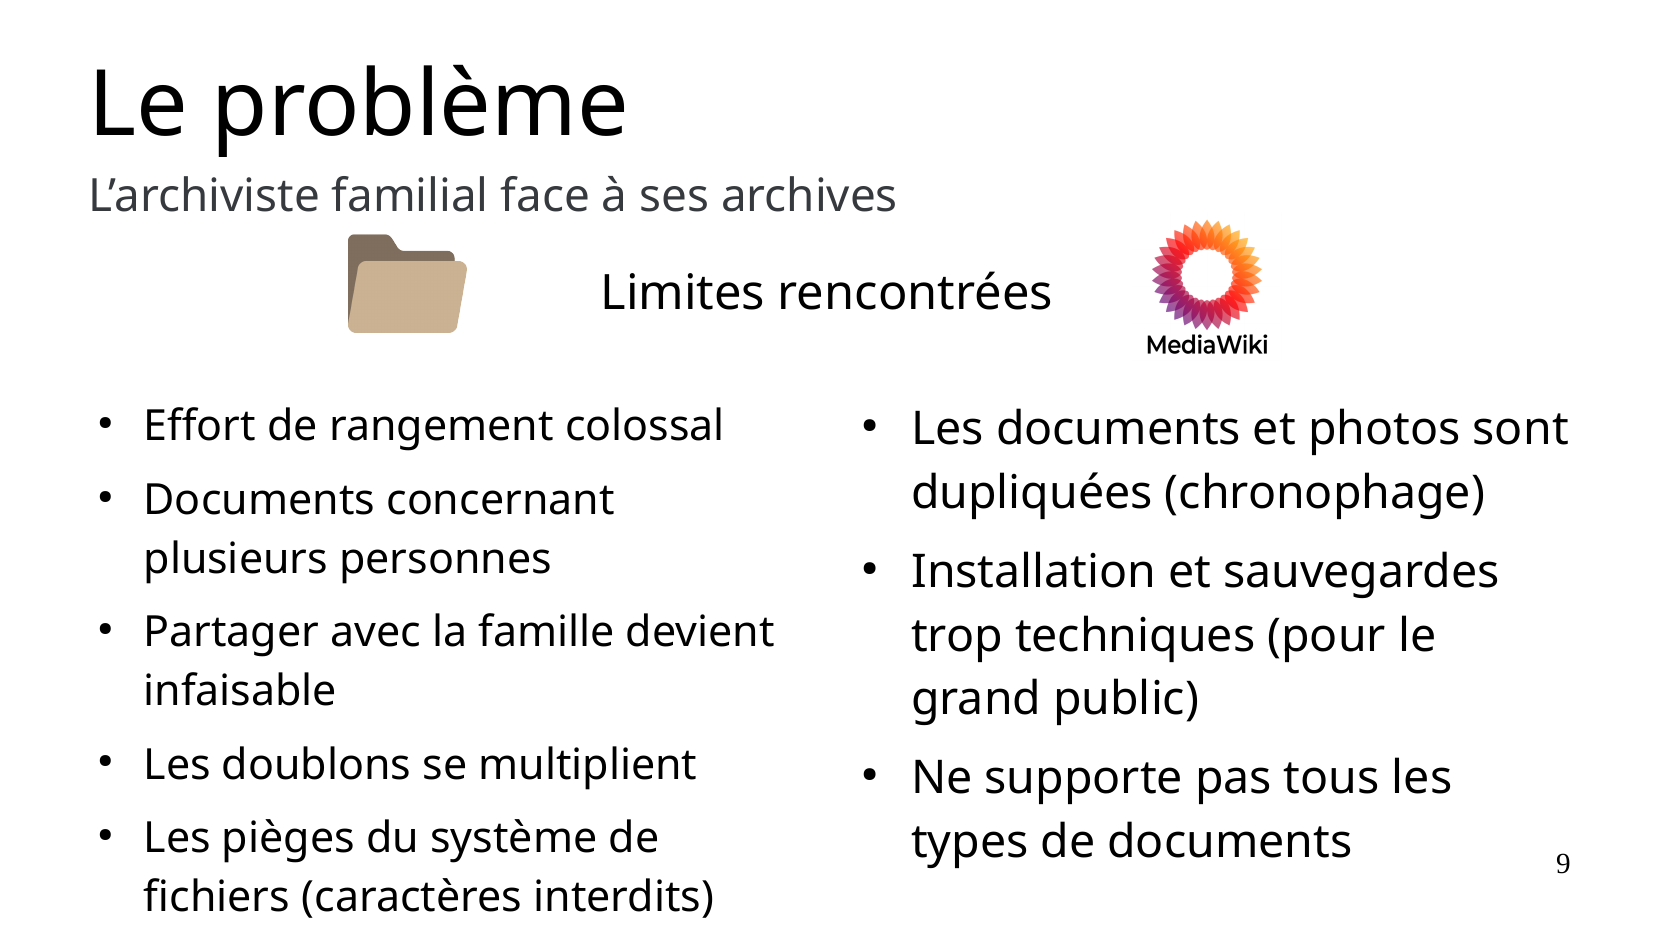

# Le problème L’archiviste familial face à ses archives
Limites rencontrées
Effort de rangement colossal
Documents concernant plusieurs personnes
Partager avec la famille devient infaisable
Les doublons se multiplient
Les pièges du système de fichiers (caractères interdits)
Les documents et photos sont dupliquées (chronophage)
Installation et sauvegardes trop techniques (pour le grand public)
Ne supporte pas tous les types de documents
9